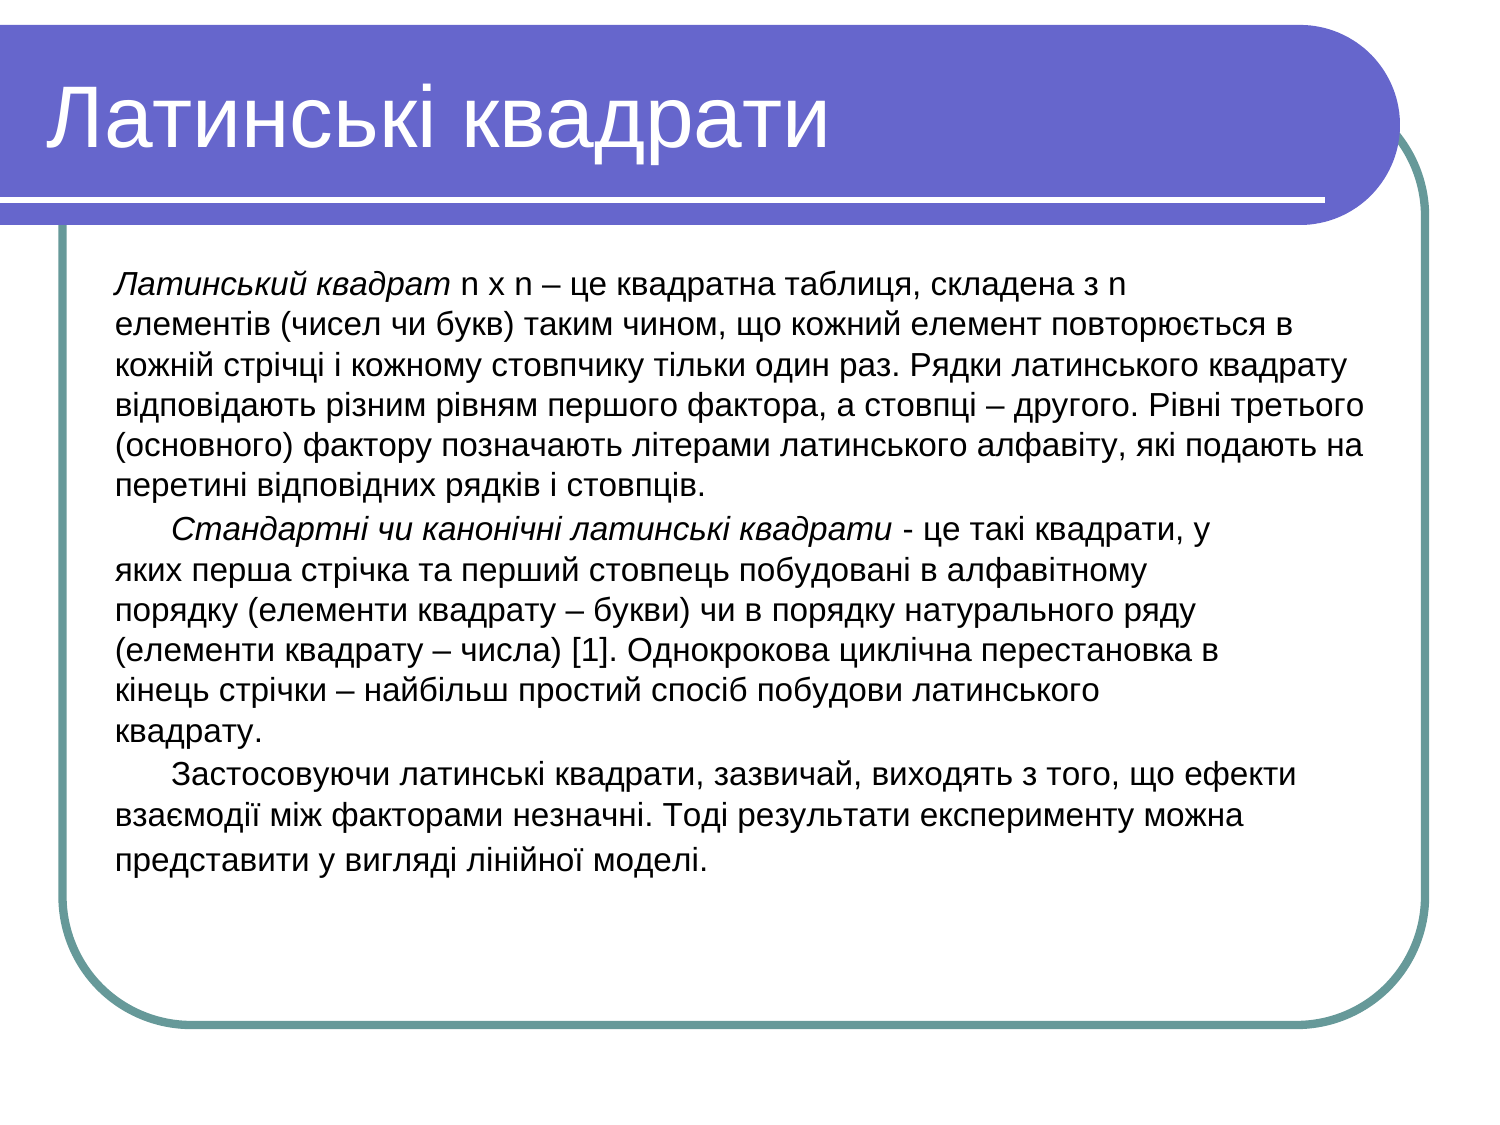

# Латинські квадрати
Латинський квадрат n x n – це квадратна таблиця, складена з n
елементів (чисел чи букв) таким чином, що кожний елемент повторюється в
кожній стрічці і кожному стовпчику тільки один раз. Рядки латинського квадрату
відповідають різним рівням першого фактора, а стовпці – другого. Рівні третього
(основного) фактору позначають літерами латинського алфавіту, які подають на
перетині відповідних рядків і стовпців.
	Стандартні чи канонічні латинські квадрати - це такі квадрати, у
яких перша стрічка та перший стовпець побудовані в алфавітному
порядку (елементи квадрату – букви) чи в порядку натурального ряду
(елементи квадрату – числа) [1]. Однокрокова циклічна перестановка в
кінець стрічки – найбільш простий спосіб побудови латинського
квадрату.
	Застосовуючи латинські квадрати, зазвичай, виходять з того, що ефекти
взаємодії між факторами незначні. Тоді результати експерименту можна
представити у вигляді лінійної моделі.